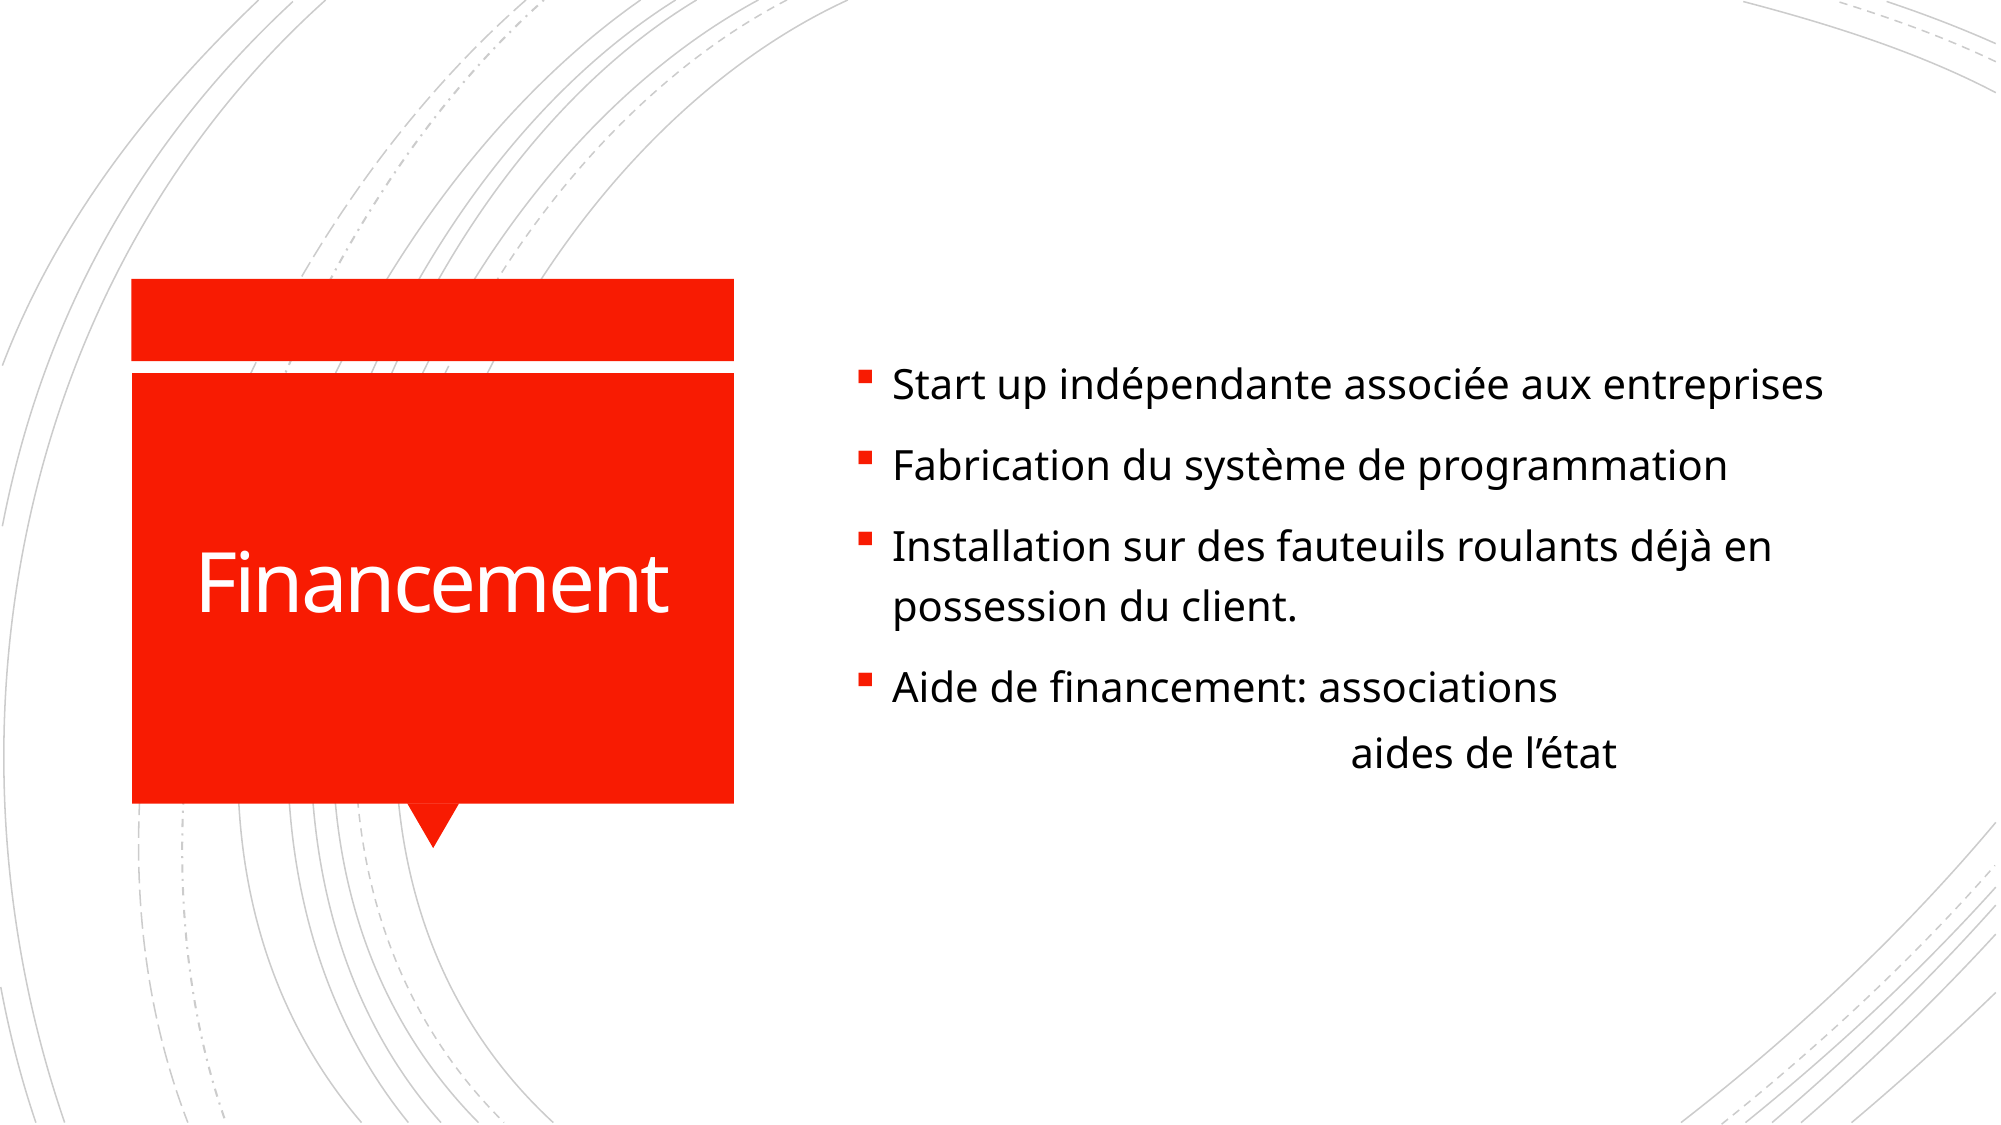

Start up indépendante associée aux entreprises
Fabrication du système de programmation
Installation sur des fauteuils roulants déjà en possession du client.
Aide de financement: associations
aides de l’état
# Financement